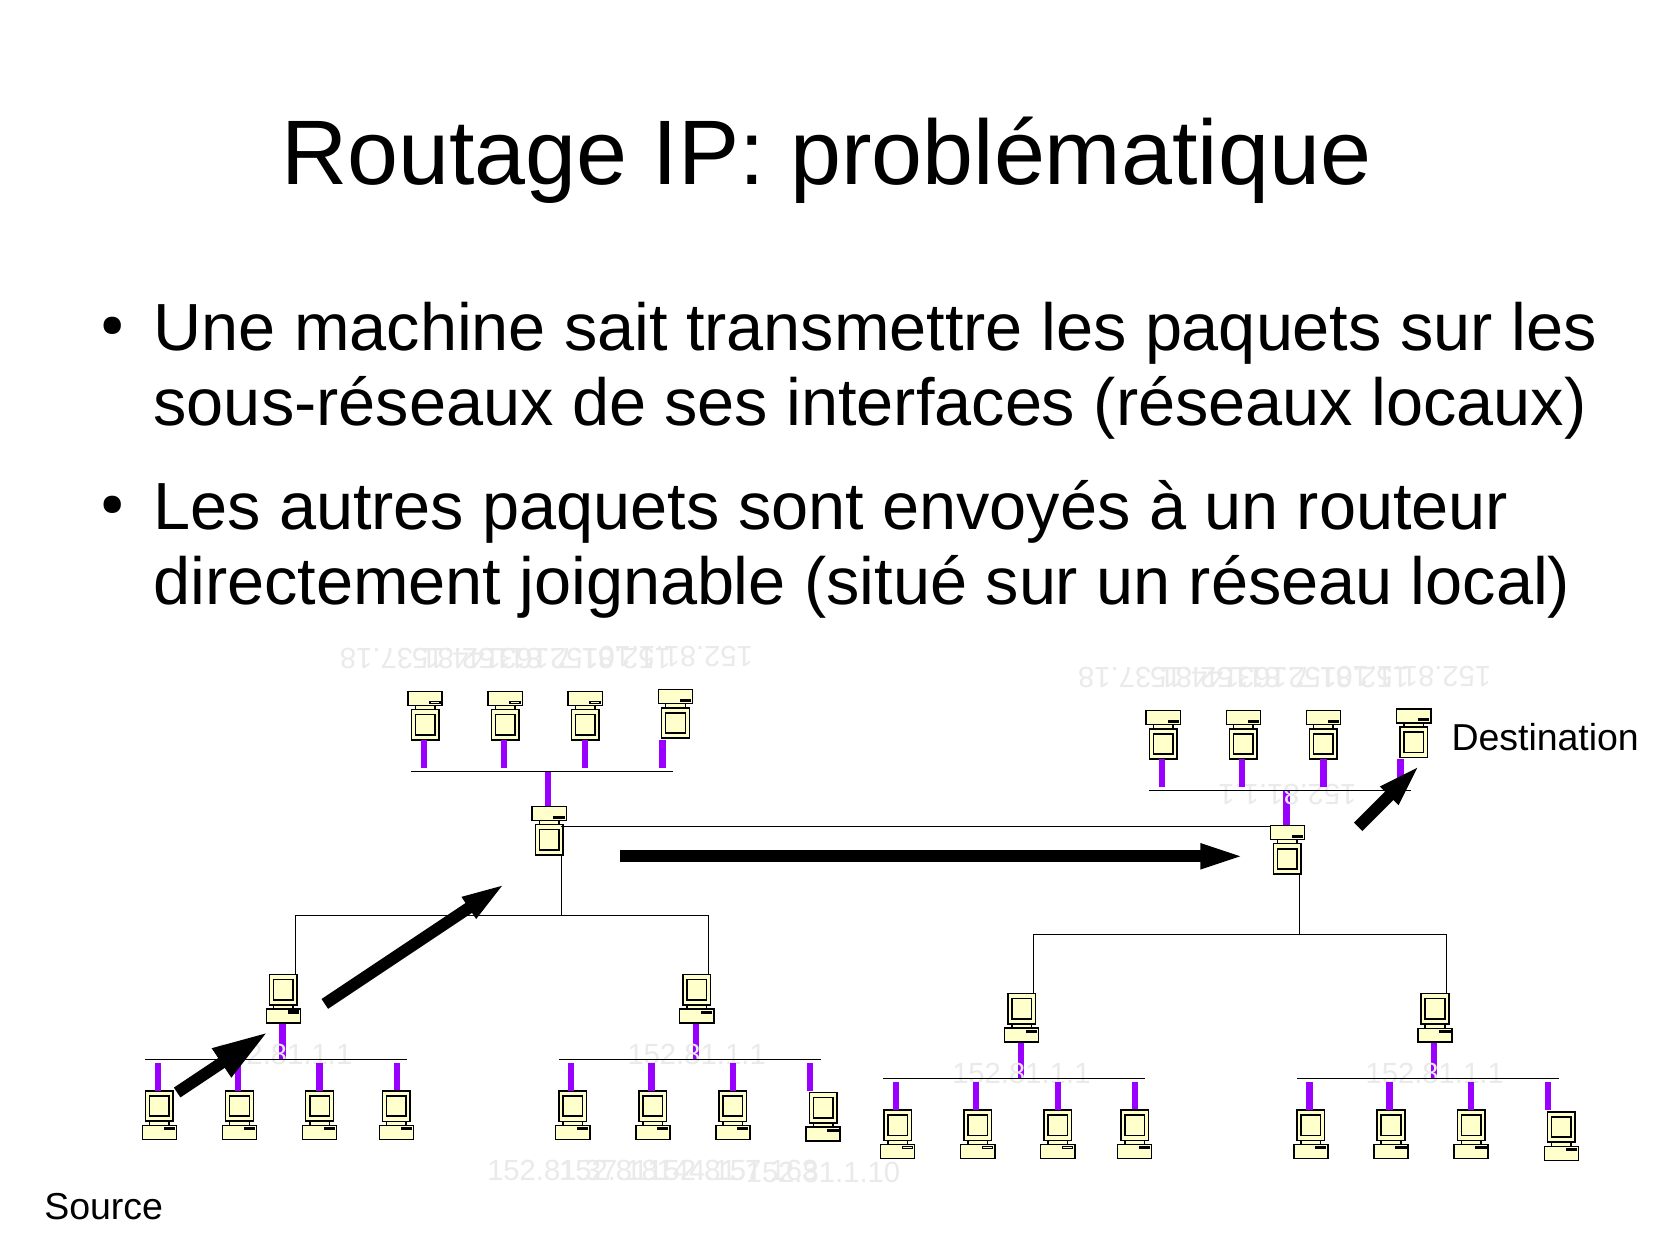

Routage IP: problématique
# Une machine sait transmettre les paquets sur les sous-réseaux de ses interfaces (réseaux locaux)
Les autres paquets sont envoyés à un routeur directement joignable (situé sur un réseau local)
152.81.1.10
152.81.7.163
152.81.37.18
152.81.144.15
152.81.1.10
152.81.7.163
152.81.37.18
152.81.144.15
Destination
152.81.1.1
152.81.1.1
152.81.1.1
152.81.1.1
152.81.1.1
152.81.37.18
152.81.144.15
152.81.7.163
152.81.1.10
Source